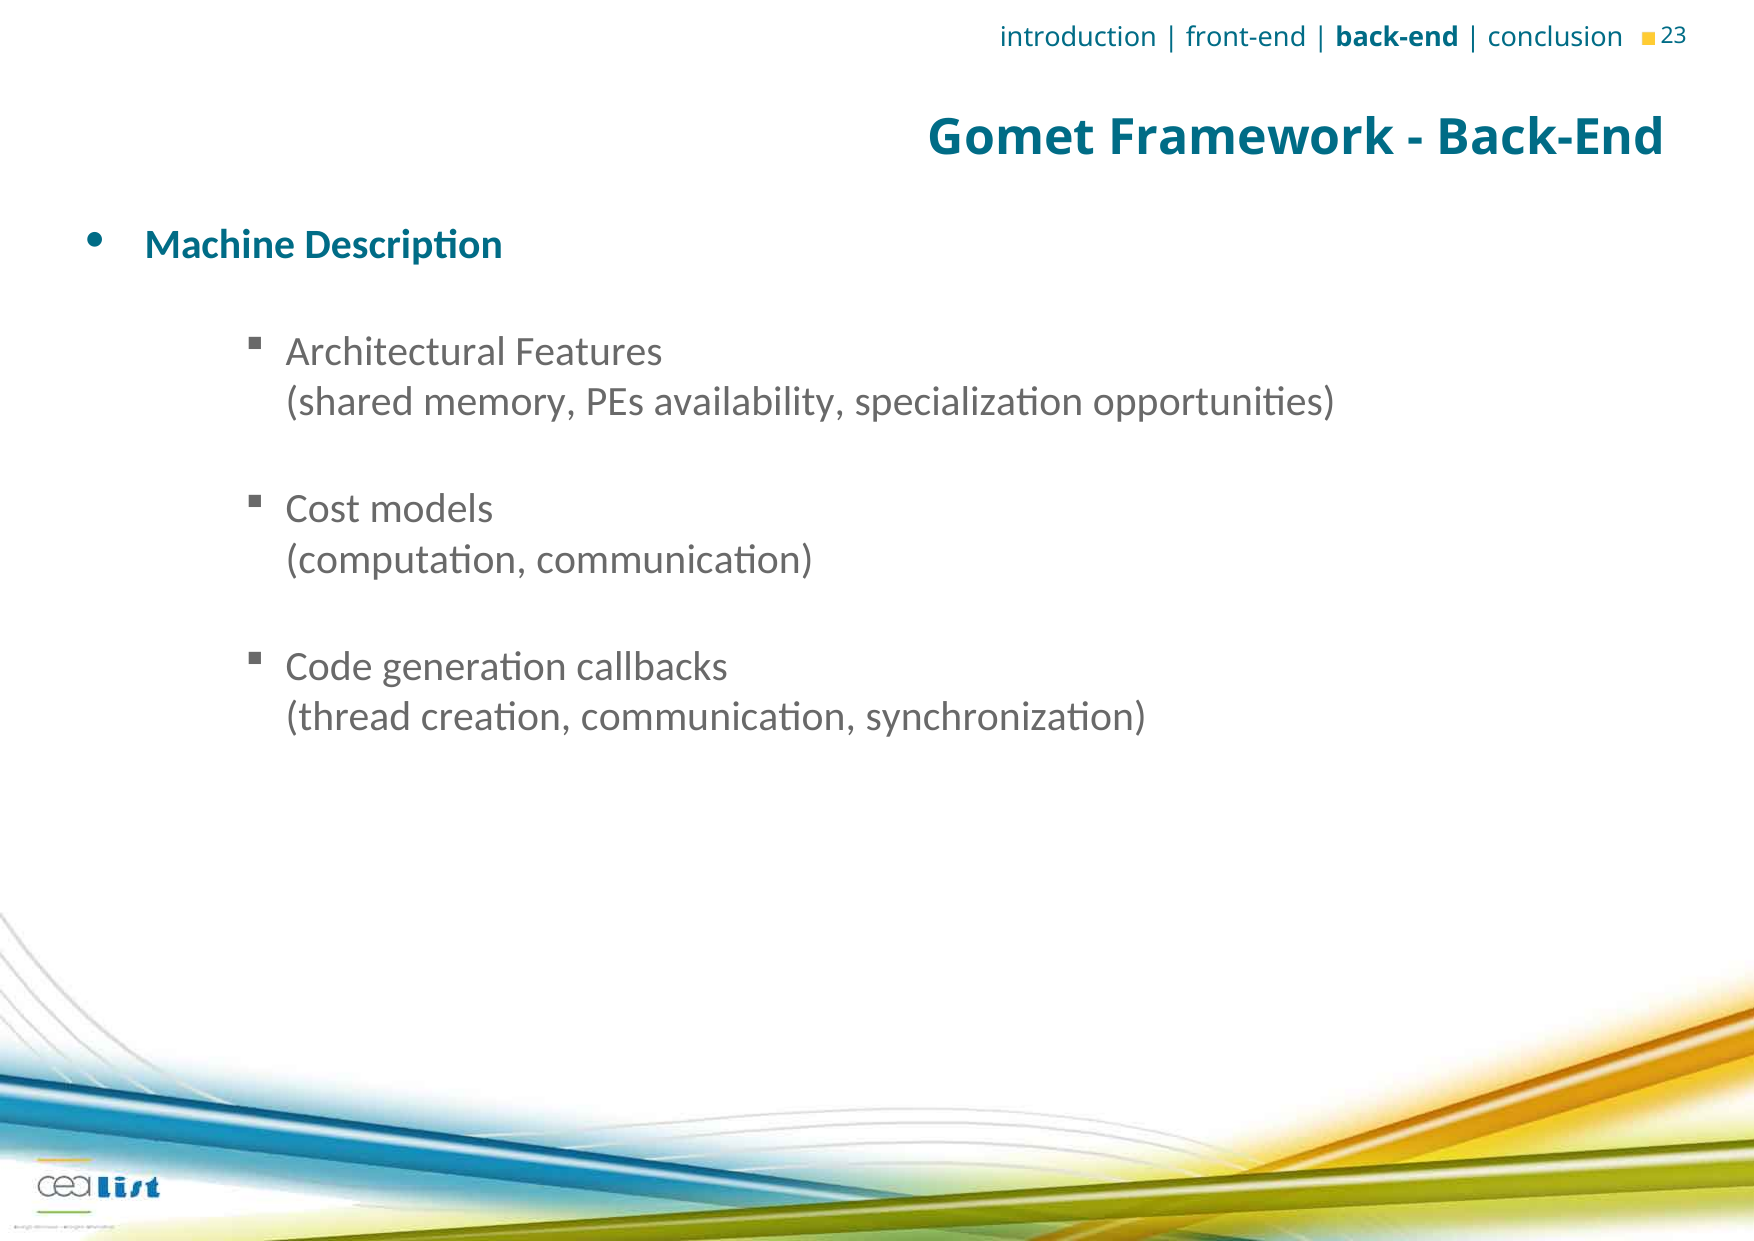

introduction | front-end | back-end | conclusion
# Gomet Framework - Back-End
Machine Description
Architectural Features
(shared memory, PEs availability, specialization opportunities)
Cost models
(computation, communication)
Code generation callbacks
(thread creation, communication, synchronization)